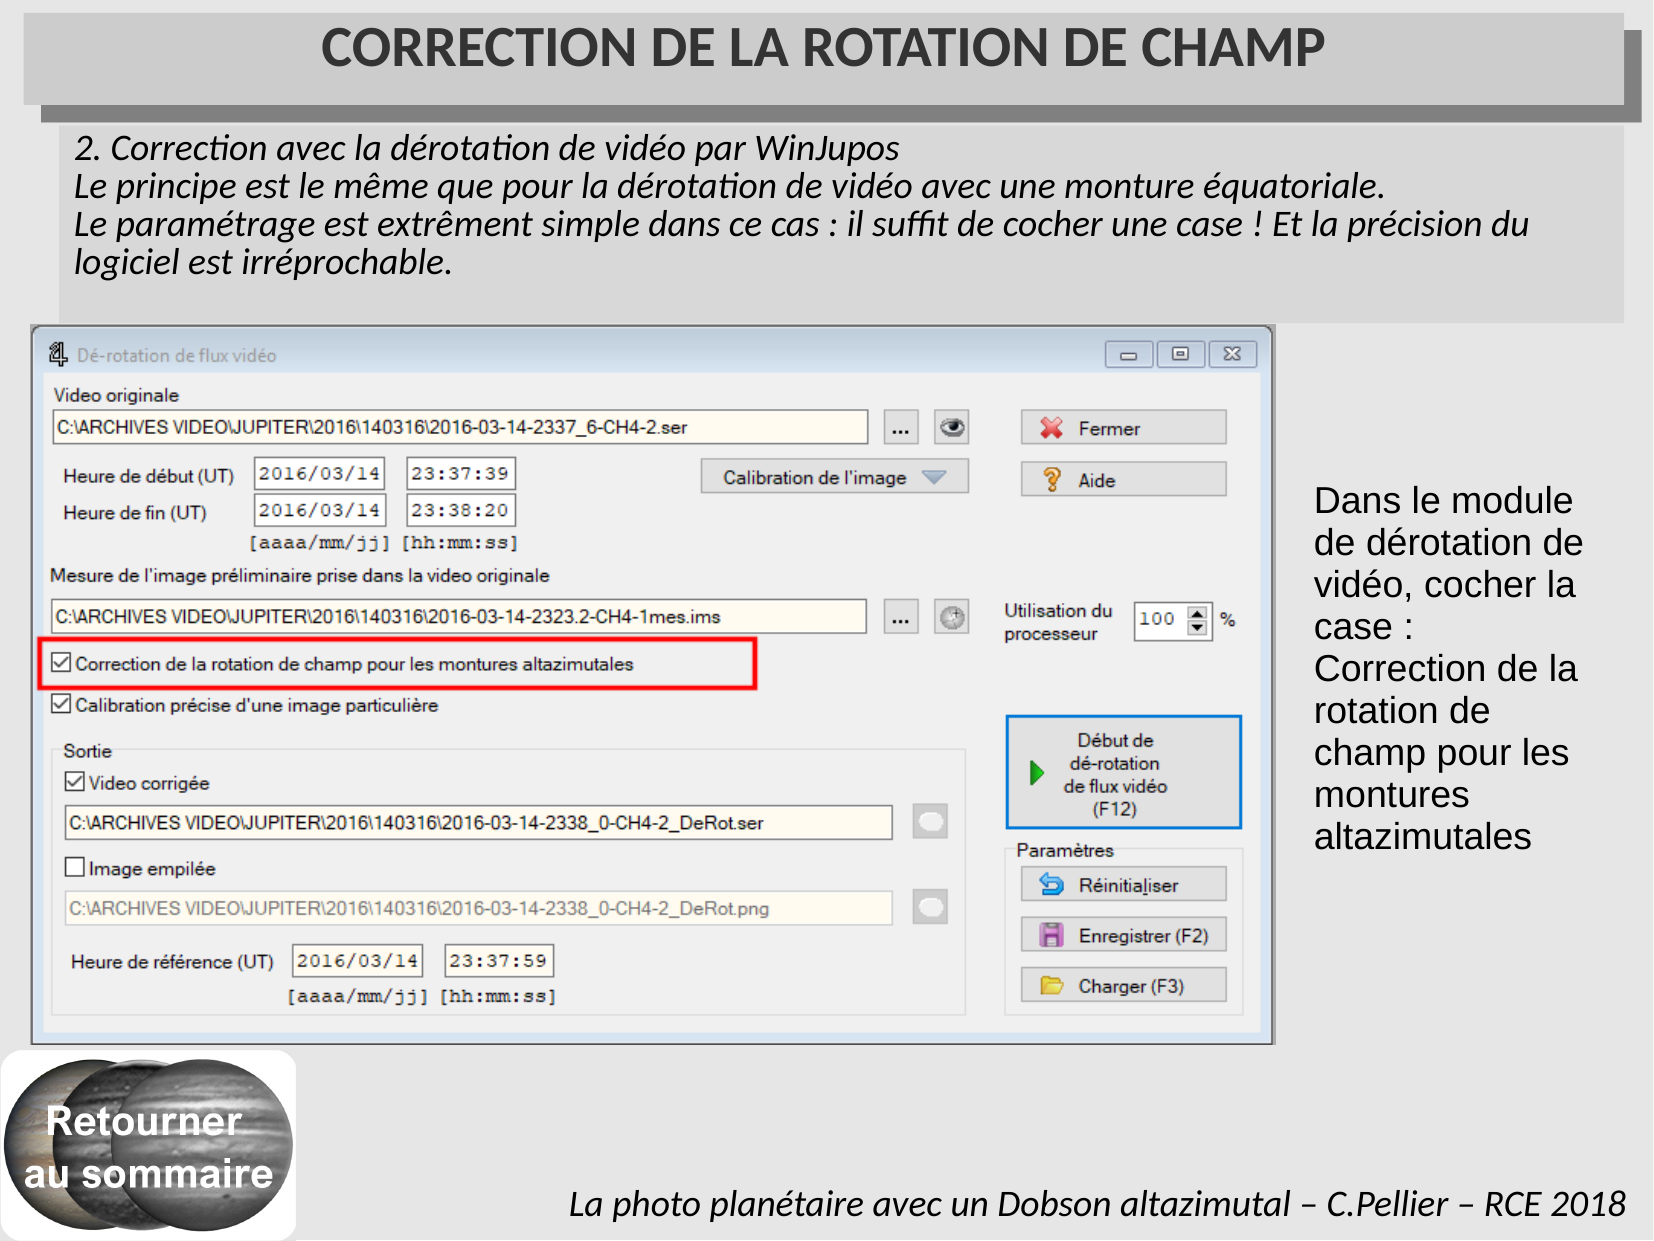

CORRECTION DE LA ROTATION DE CHAMP
2. Correction avec la dérotation de vidéo par WinJupos
Le principe est le même que pour la dérotation de vidéo avec une monture équatoriale.
Le paramétrage est extrêment simple dans ce cas : il suffit de cocher une case ! Et la précision du logiciel est irréprochable.
Dans le module de dérotation de vidéo, cocher la case :
Correction de la rotation de champ pour les montures altazimutales
La photo planétaire avec un Dobson altazimutal – C.Pellier – RCE 2018